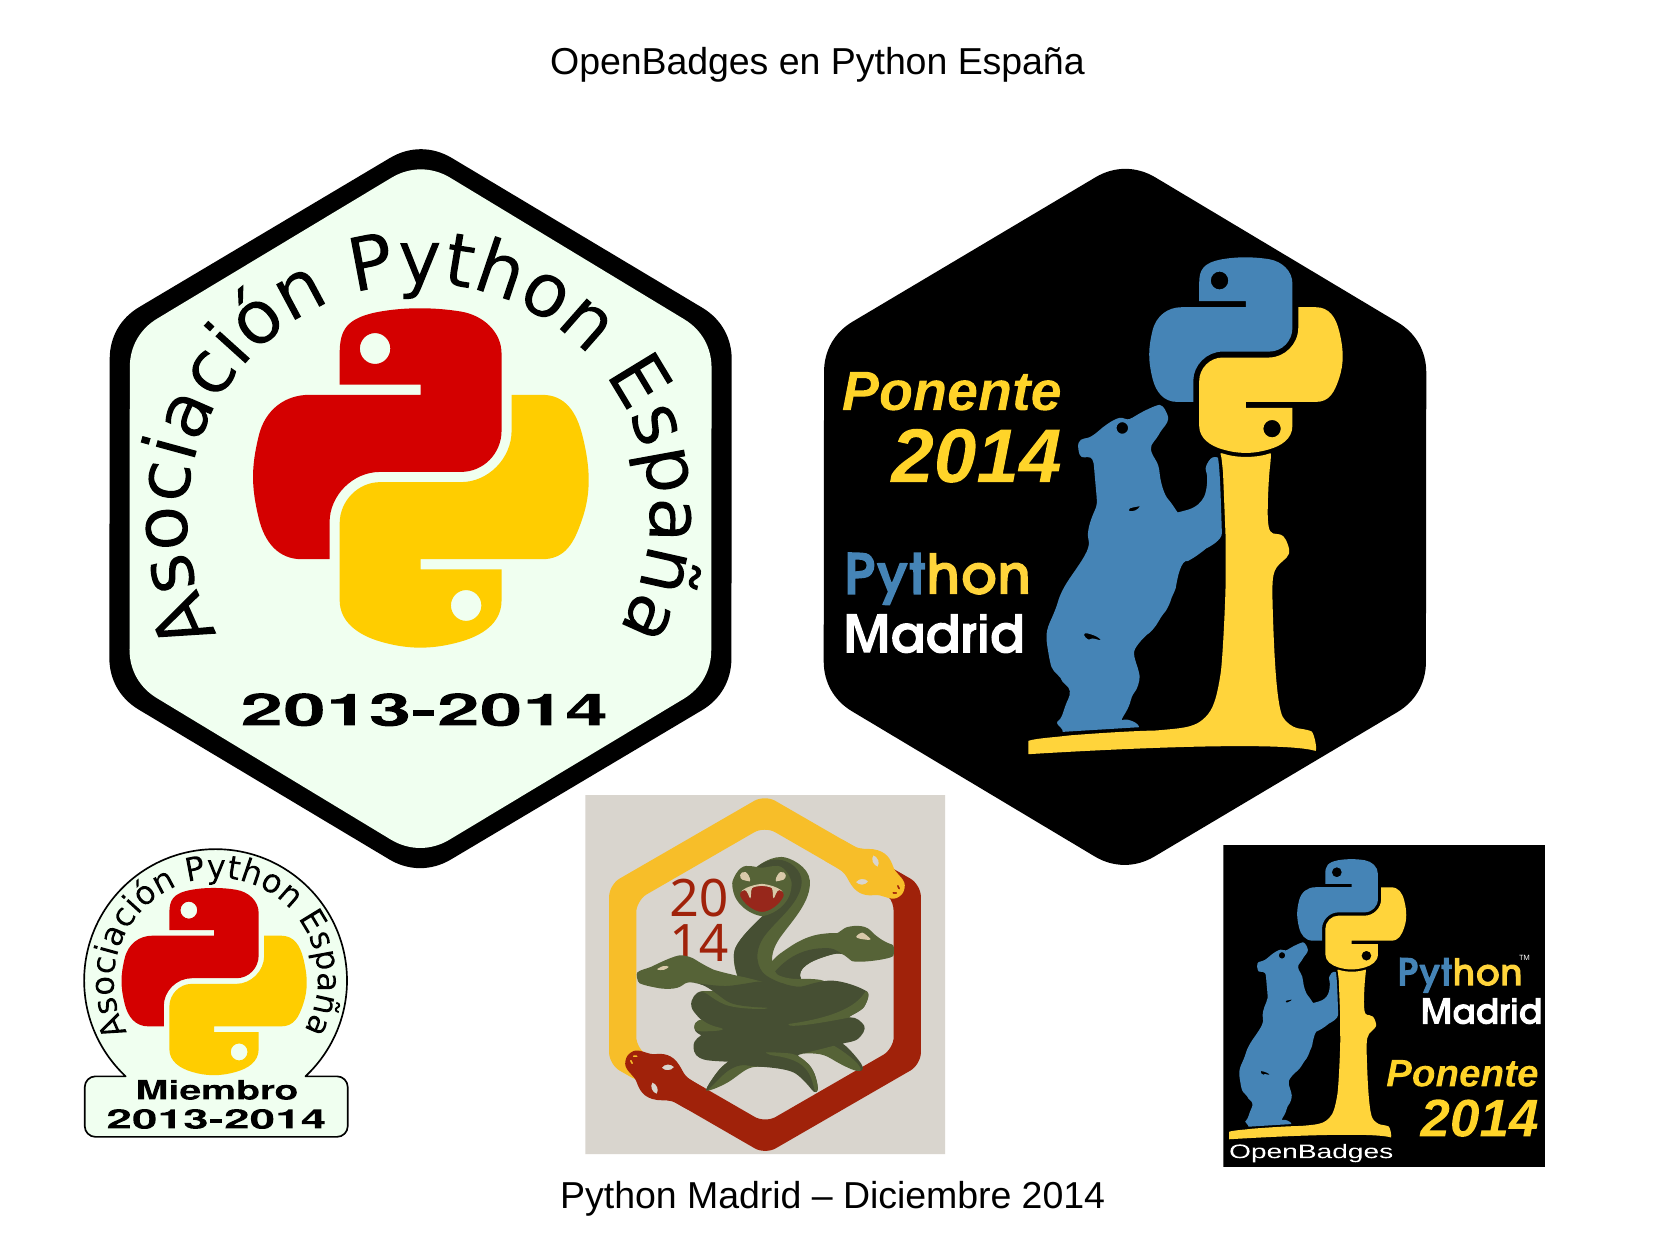

OpenBadges en Python España
Python Madrid – Diciembre 2014